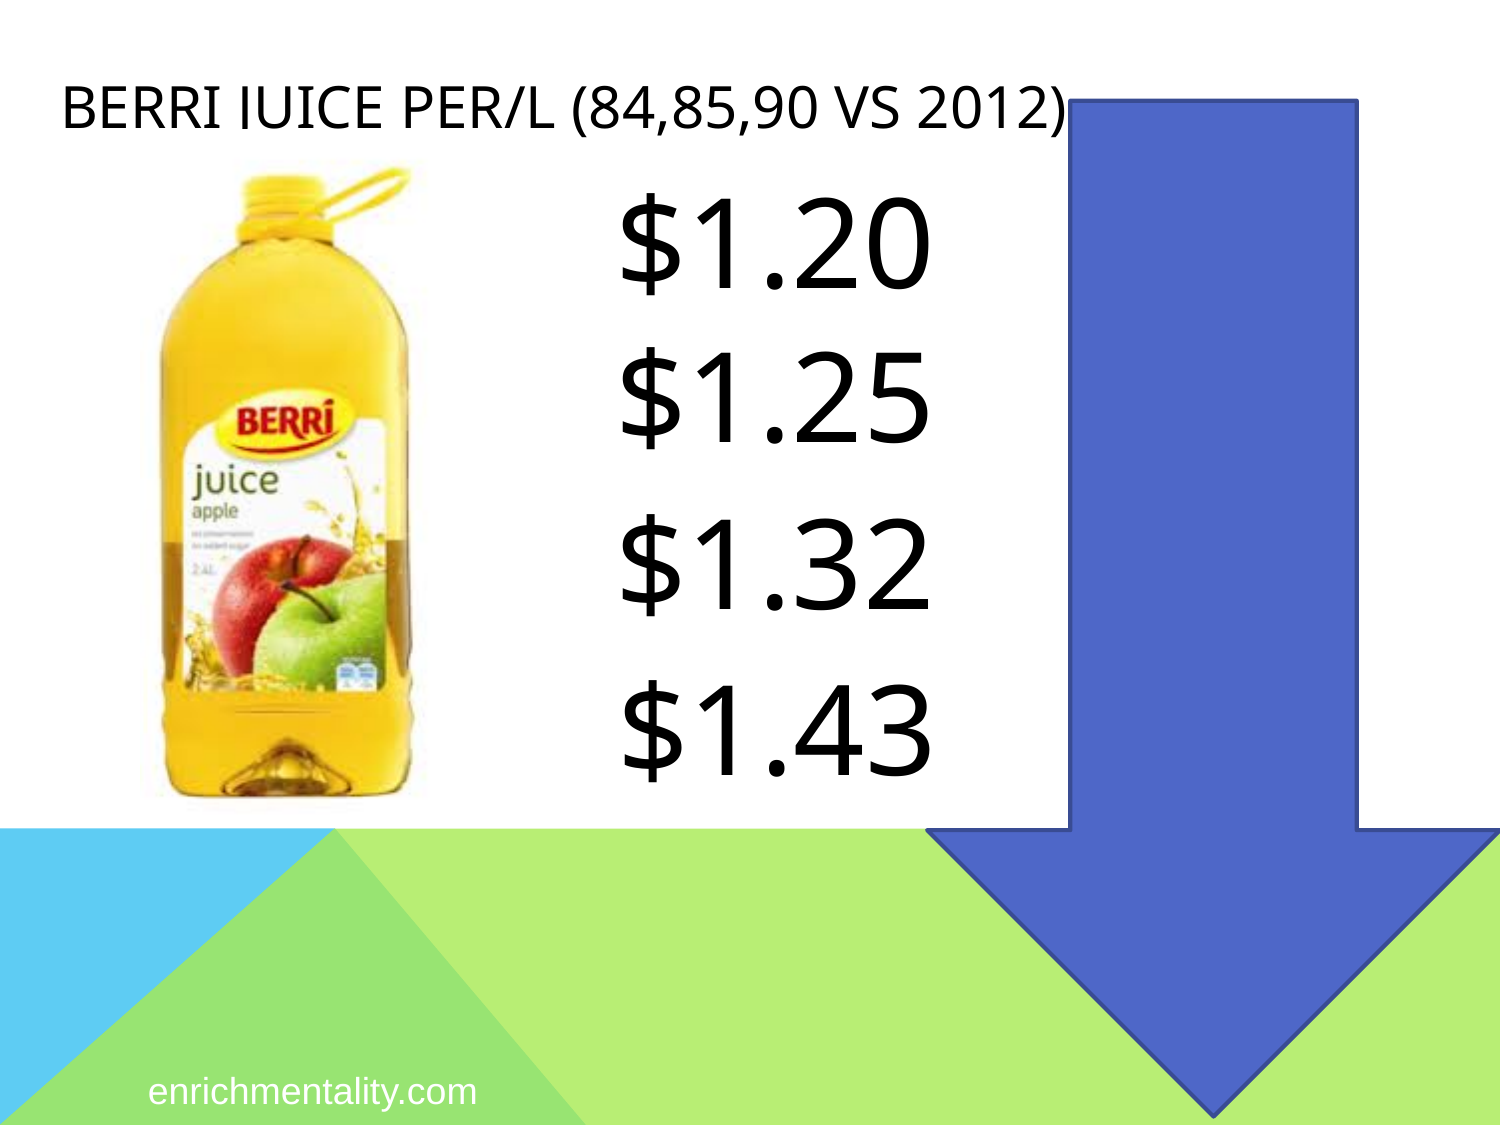

# Berri Juice Per/L (84,85,90 vs 2012)
1984
$1.20
$1.25
2012
$1.32
1985
$1.43
1990
enrichmentality.com